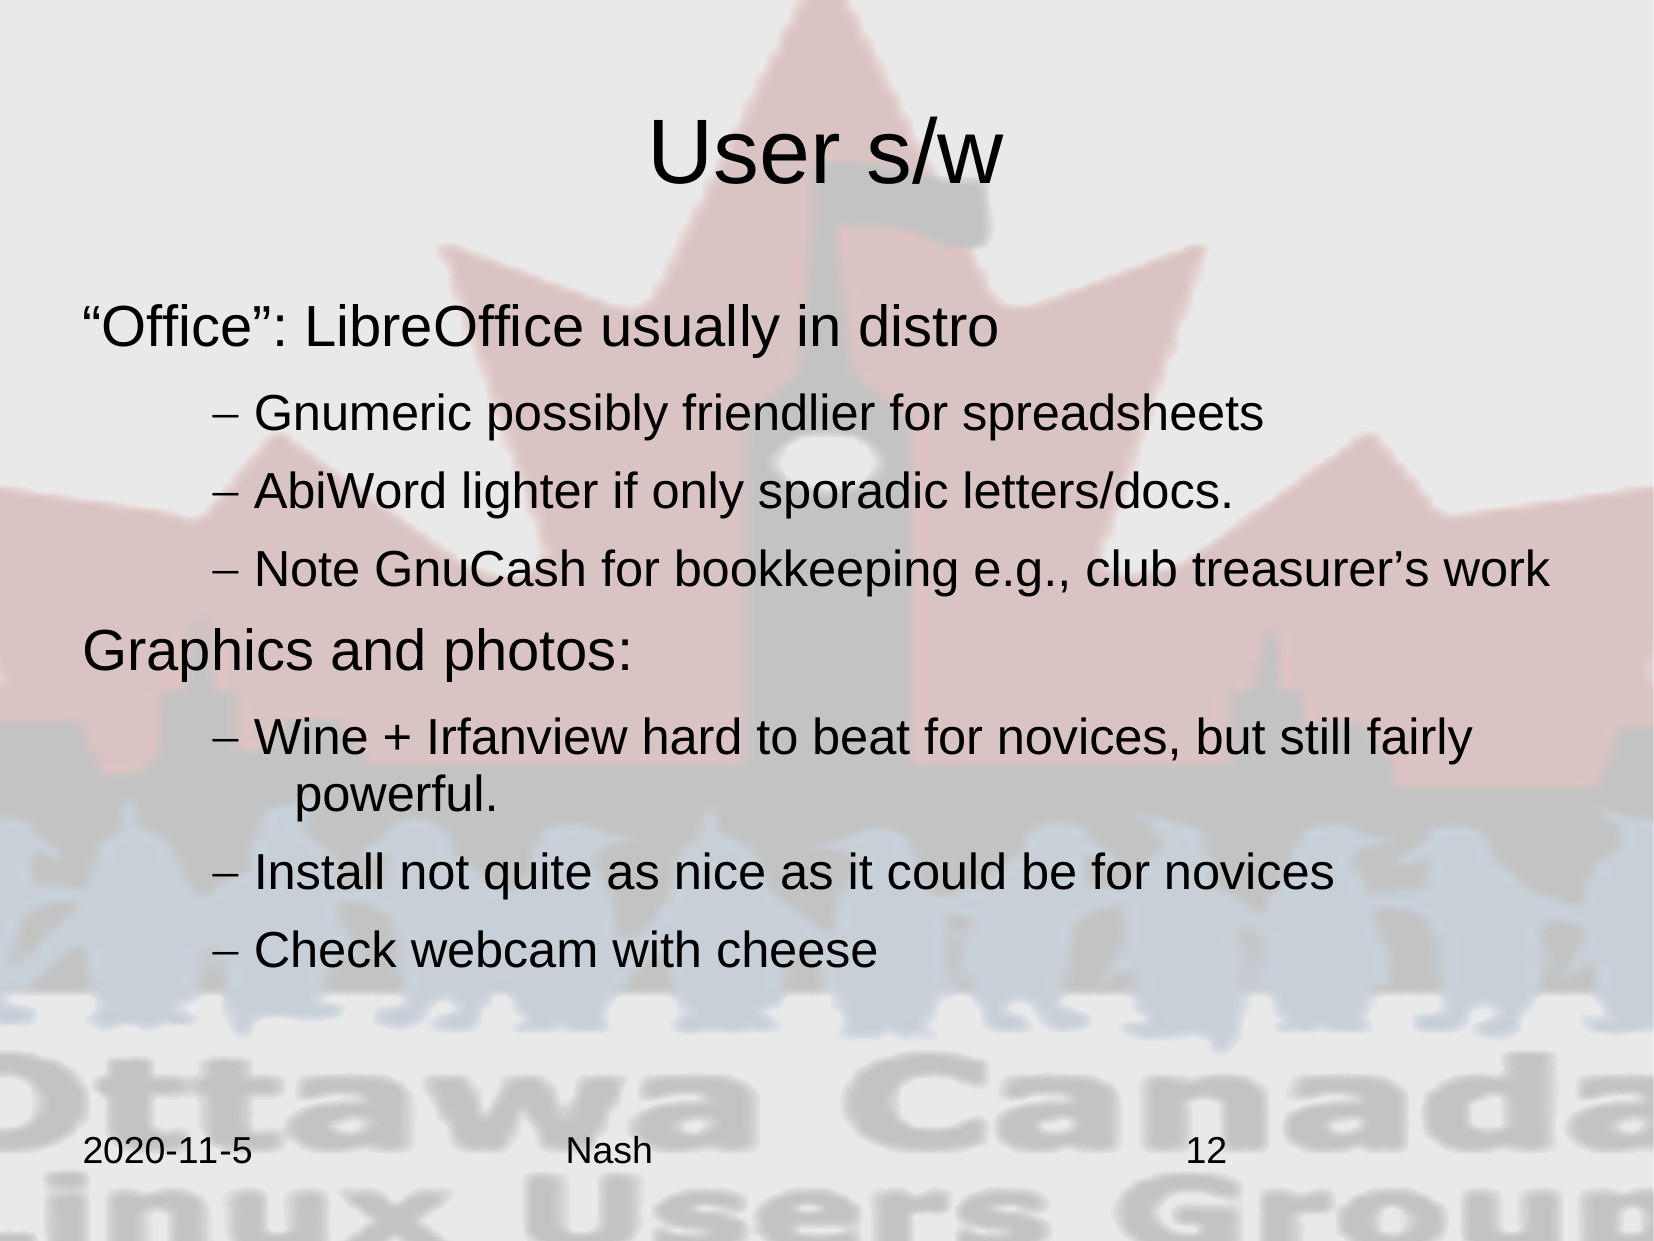

# User s/w
“Office”: LibreOffice usually in distro
Gnumeric possibly friendlier for spreadsheets
AbiWord lighter if only sporadic letters/docs.
Note GnuCash for bookkeeping e.g., club treasurer’s work
Graphics and photos:
Wine + Irfanview hard to beat for novices, but still fairly powerful.
Install not quite as nice as it could be for novices
Check webcam with cheese
12